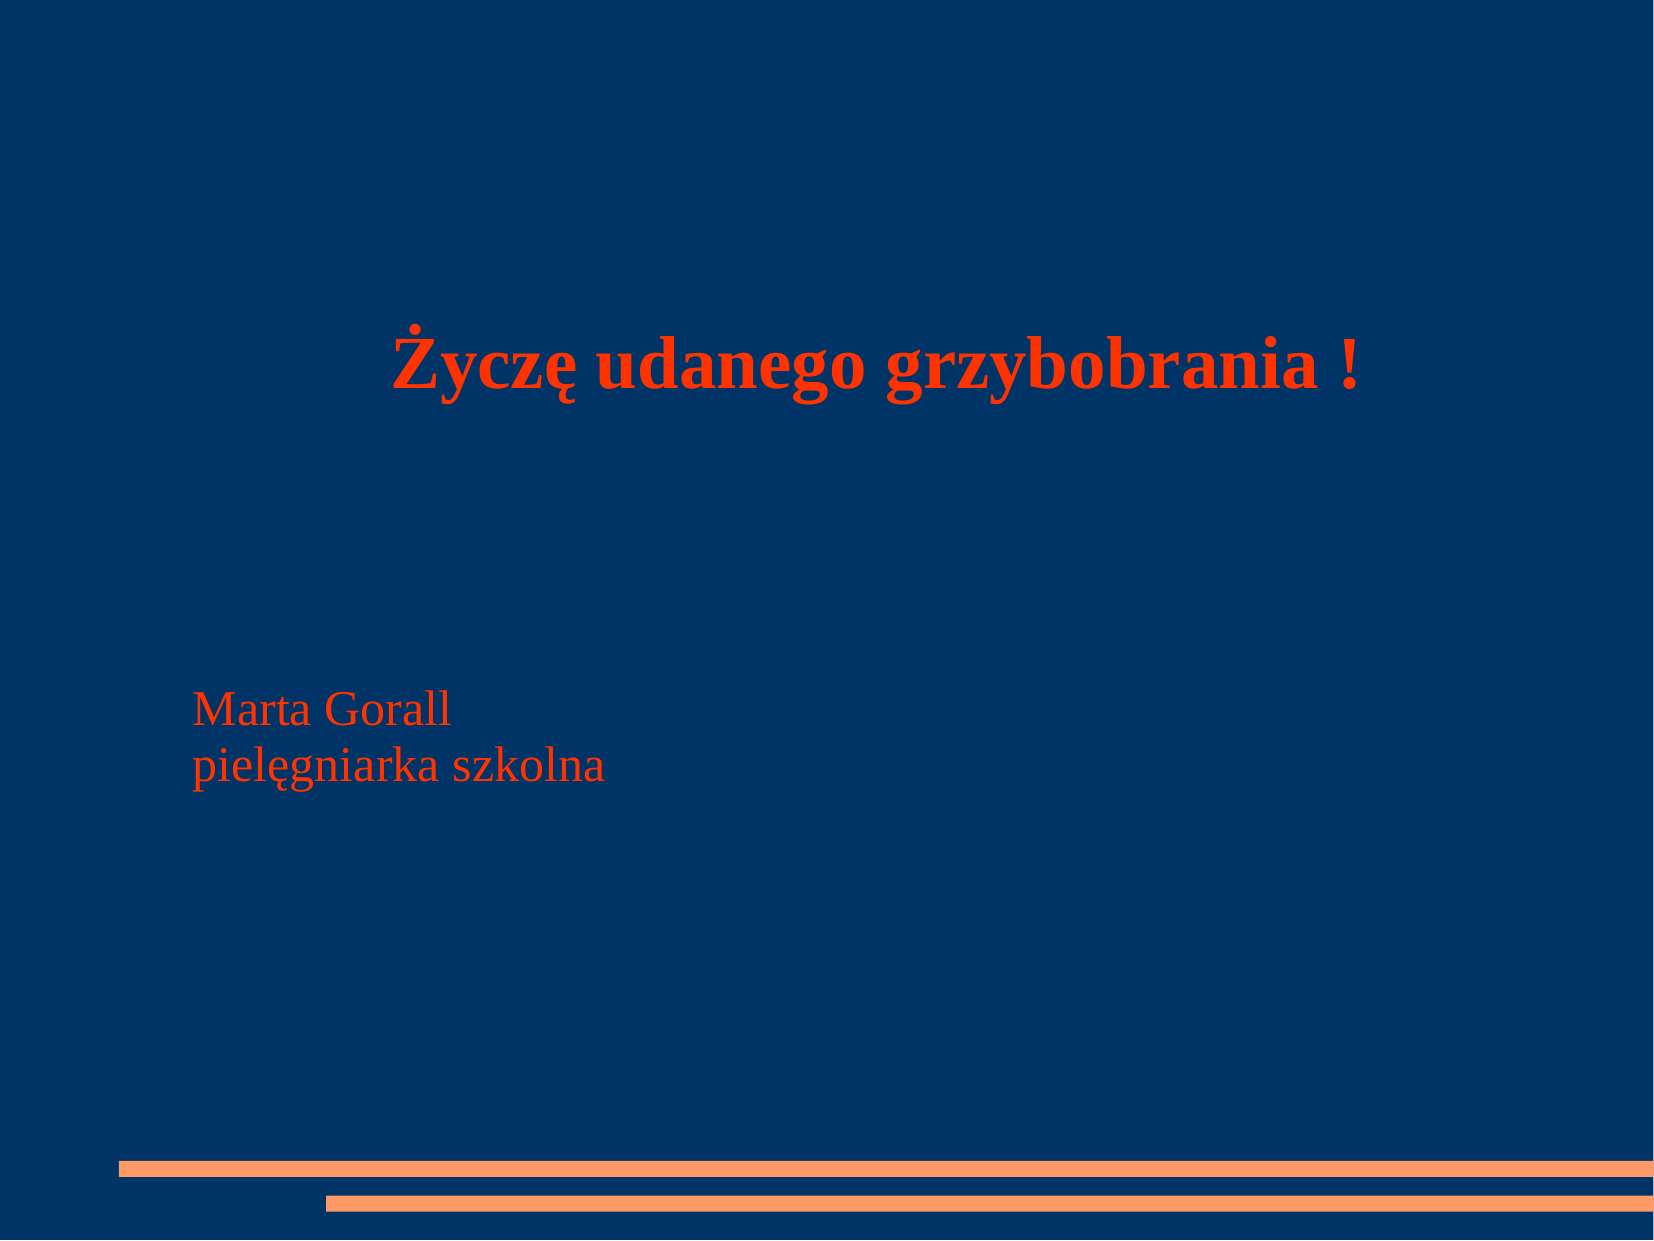

#
Życzę udanego grzybobrania !
Marta Gorall
pielęgniarka szkolna